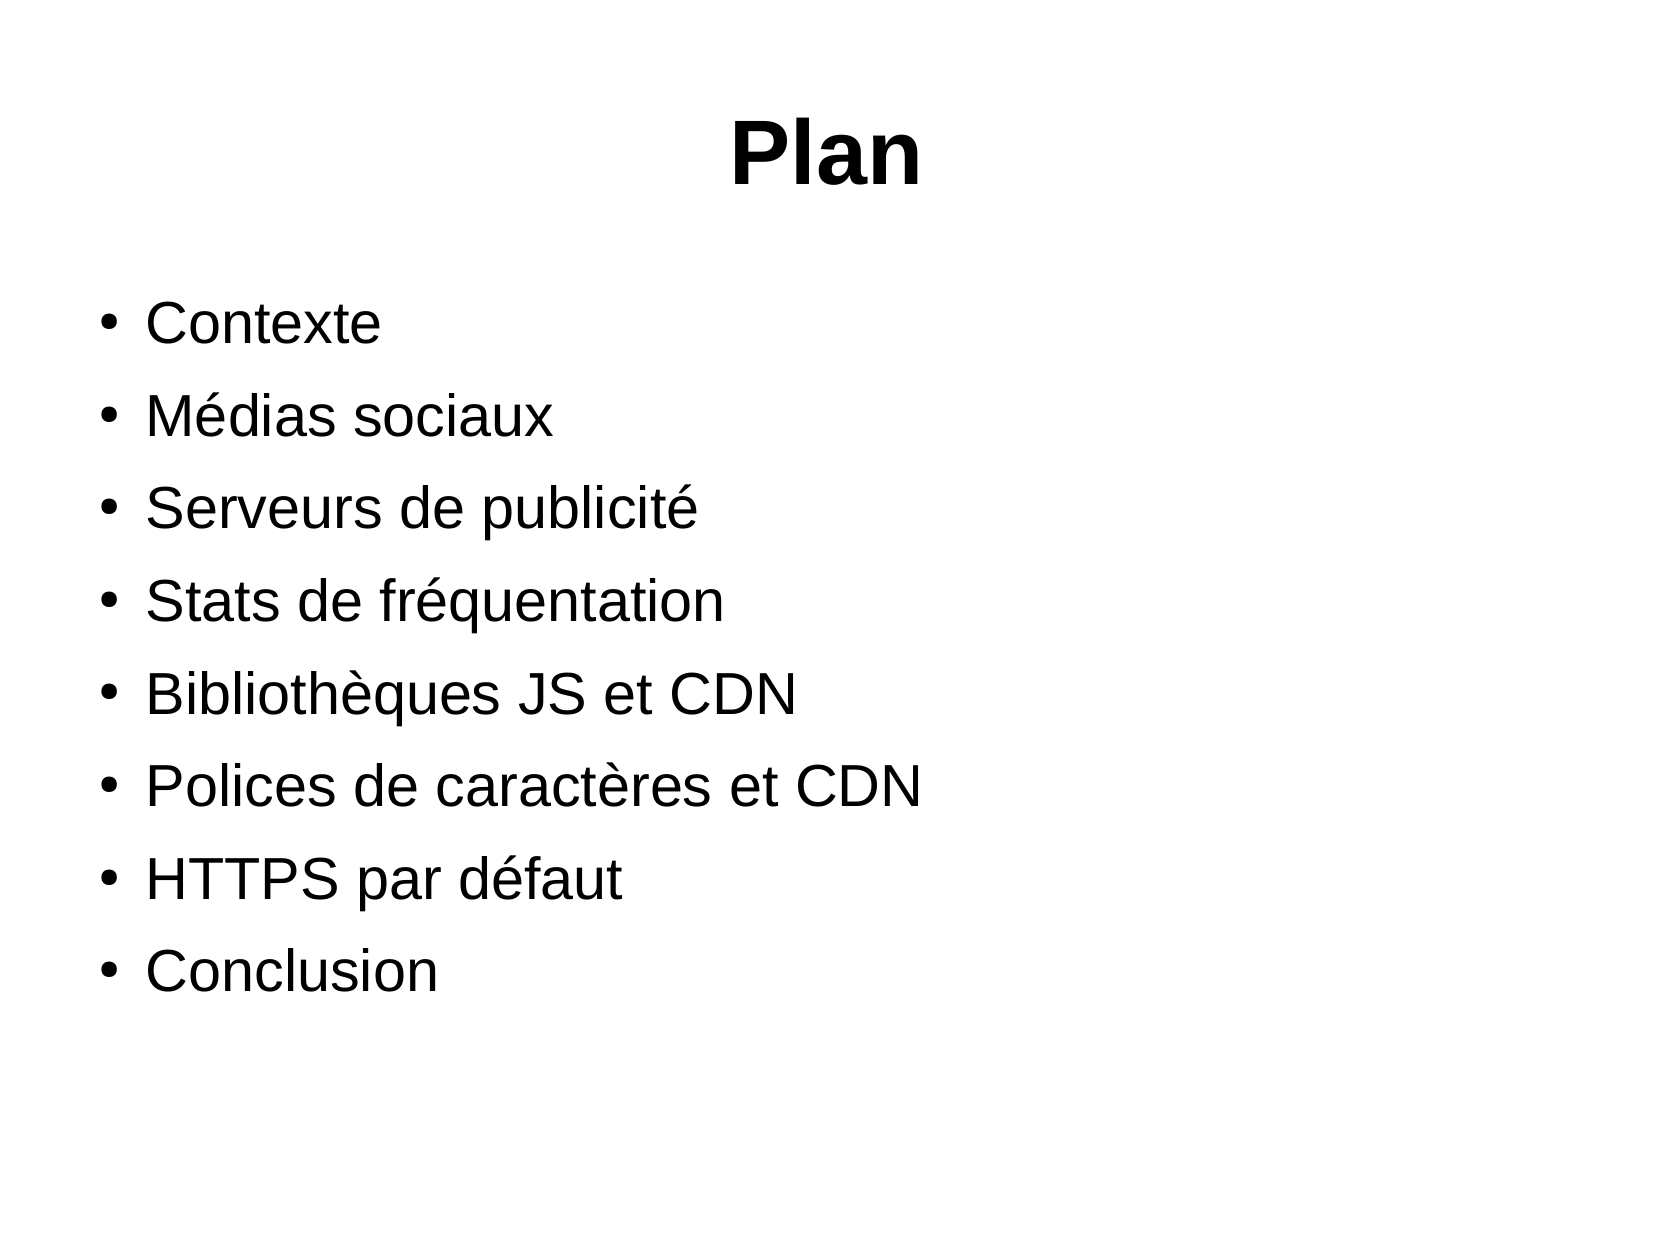

# Plan
Contexte
Médias sociaux
Serveurs de publicité
Stats de fréquentation
Bibliothèques JS et CDN
Polices de caractères et CDN
HTTPS par défaut
Conclusion